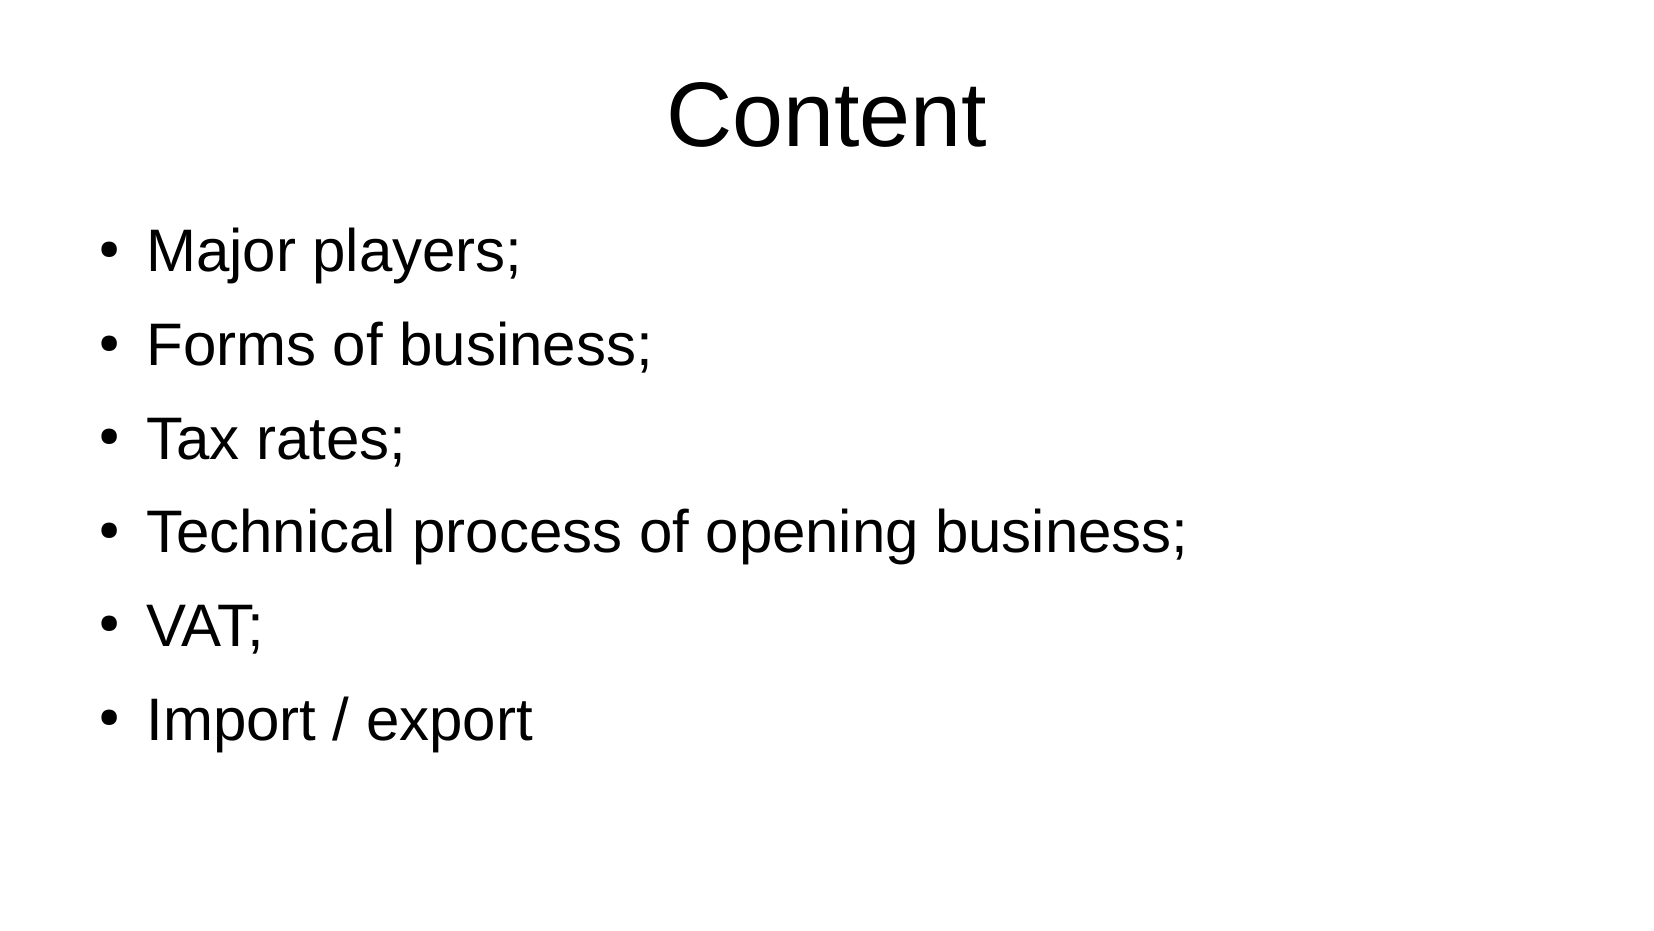

# Content
Major players;
Forms of business;
Tax rates;
Technical process of opening business;
VAT;
Import / export